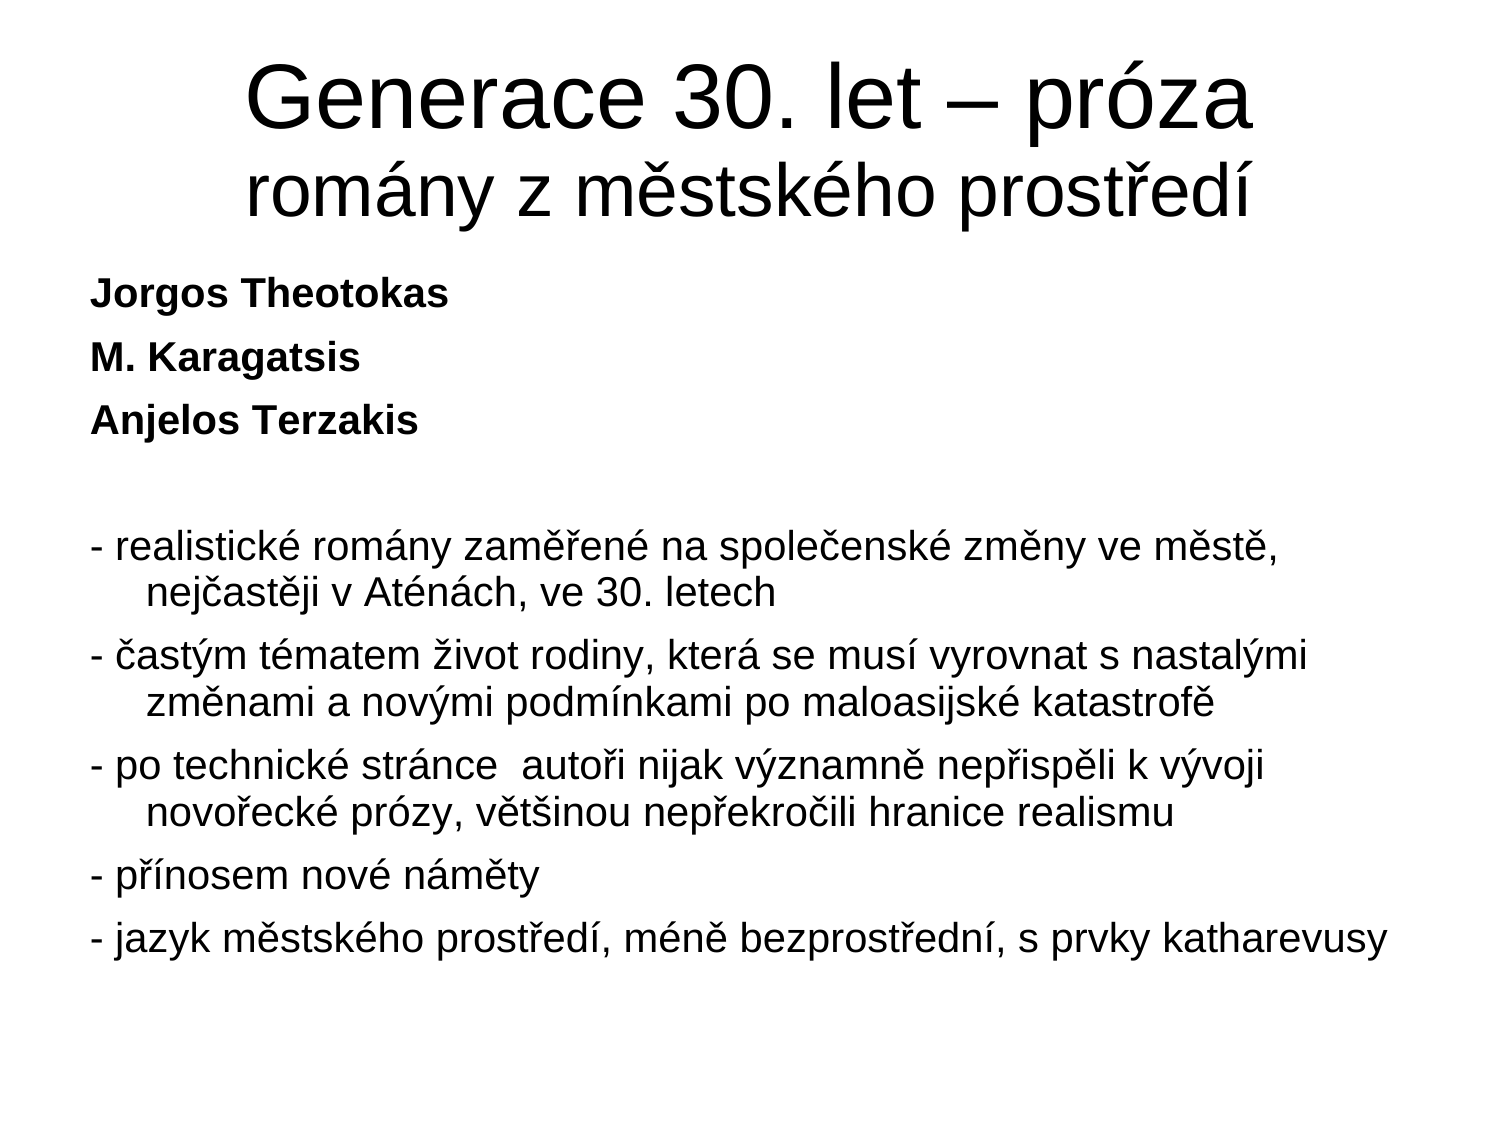

# Generace 30. let – próza romány z městského prostředí
Jorgos Theotokas
M. Karagatsis
Anjelos Terzakis
- realistické romány zaměřené na společenské změny ve městě, nejčastěji v Aténách, ve 30. letech
- častým tématem život rodiny, která se musí vyrovnat s nastalými změnami a novými podmínkami po maloasijské katastrofě
- po technické stránce autoři nijak významně nepřispěli k vývoji novořecké prózy, většinou nepřekročili hranice realismu
- přínosem nové náměty
- jazyk městského prostředí, méně bezprostřední, s prvky katharevusy